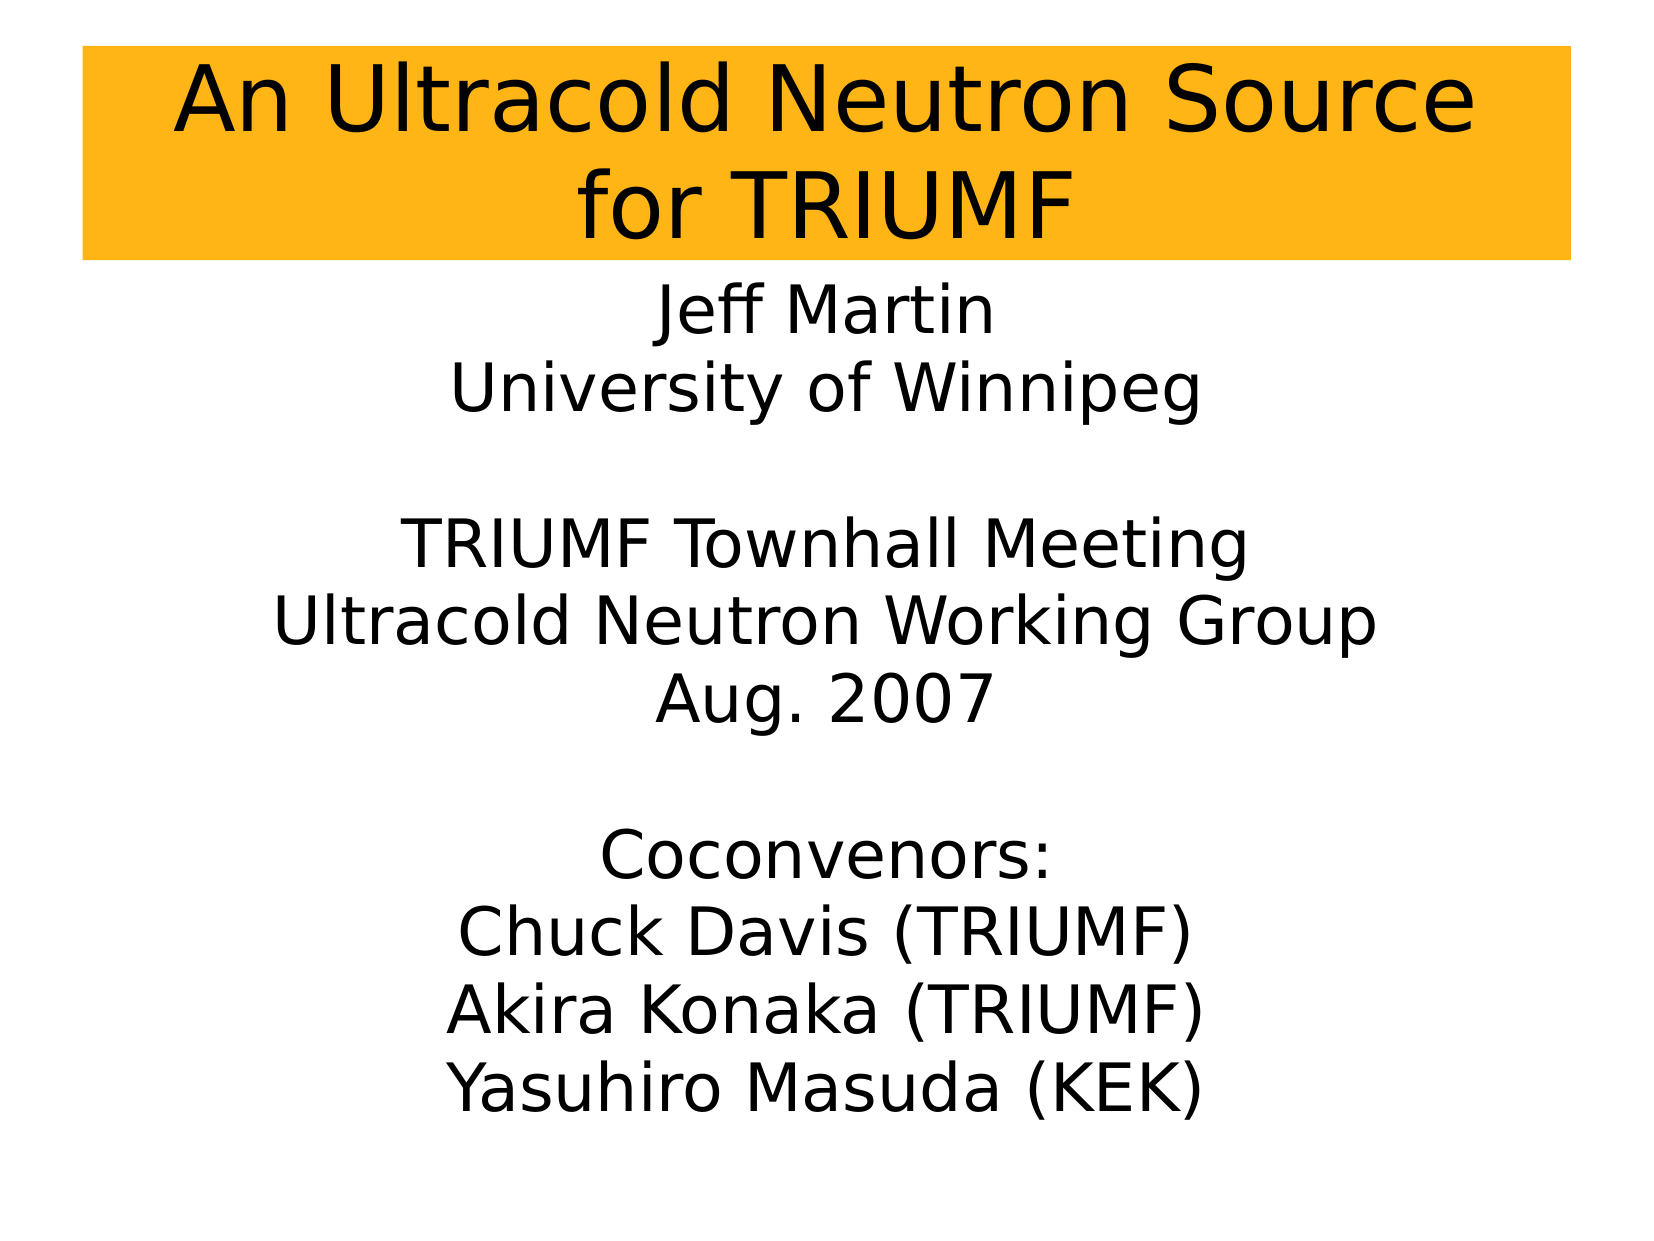

# An Ultracold Neutron Source for TRIUMF
Jeff Martin
University of Winnipeg
TRIUMF Townhall Meeting
Ultracold Neutron Working Group
Aug. 2007
Coconvenors:
Chuck Davis (TRIUMF)
Akira Konaka (TRIUMF)
Yasuhiro Masuda (KEK)